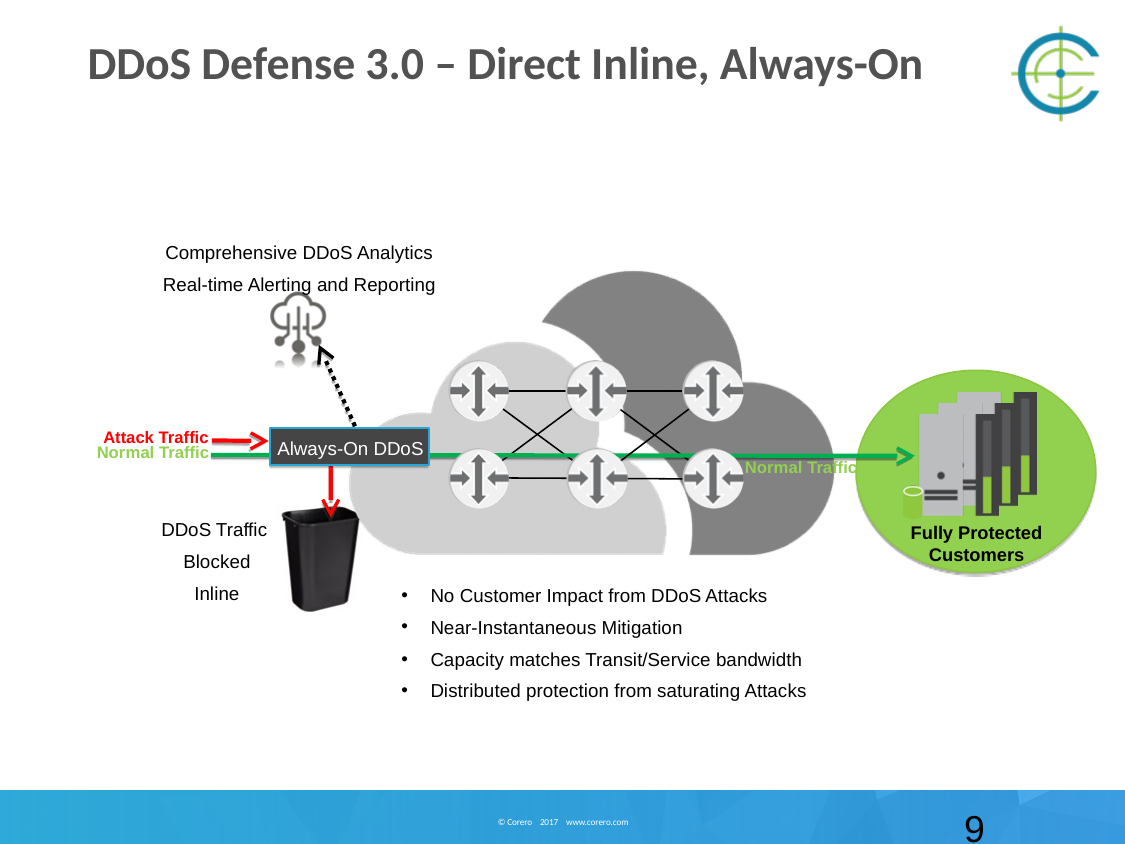

# DDoS Defense 3.0 – Direct Inline, Always-On
Comprehensive DDoS Analytics
Real-time Alerting and Reporting
Attack Traffic
Always-On DDoS
Normal Traffic
Normal Traffic
DDoS Traffic
Blocked
 Inline
Fully Protected
Customers
No Customer Impact from DDoS Attacks
Near-Instantaneous Mitigation
Capacity matches Transit/Service bandwidth
Distributed protection from saturating Attacks